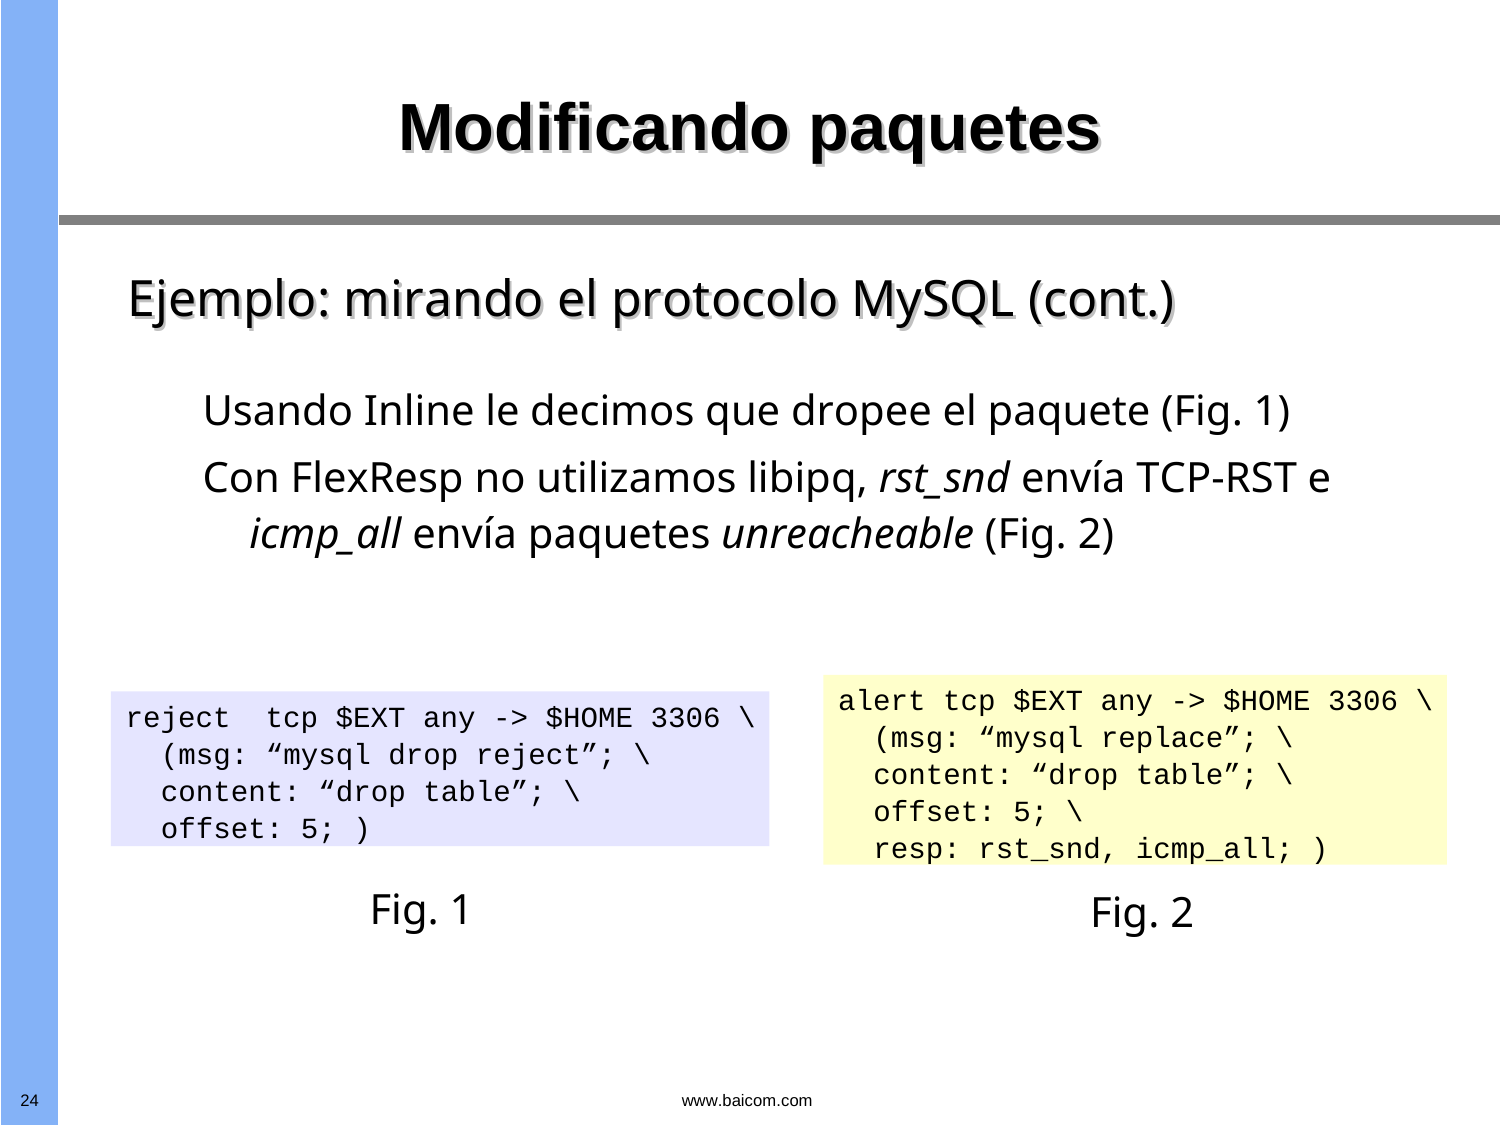

Modificando paquetes
# Ejemplo: mirando el protocolo MySQL (cont.)
Usando Inline le decimos que dropee el paquete (Fig. 1)
Con FlexResp no utilizamos libipq, rst_snd envía TCP-RST e icmp_all envía paquetes unreacheable (Fig. 2)
alert tcp $EXT any -> $HOME 3306 \
 (msg: “mysql replace”; \
 content: “drop table”; \
 offset: 5; \
 resp: rst_snd, icmp_all; )
reject tcp $EXT any -> $HOME 3306 \
 (msg: “mysql drop reject”; \
 content: “drop table”; \
 offset: 5; )
Fig. 1
Fig. 2
24
www.baicom.com